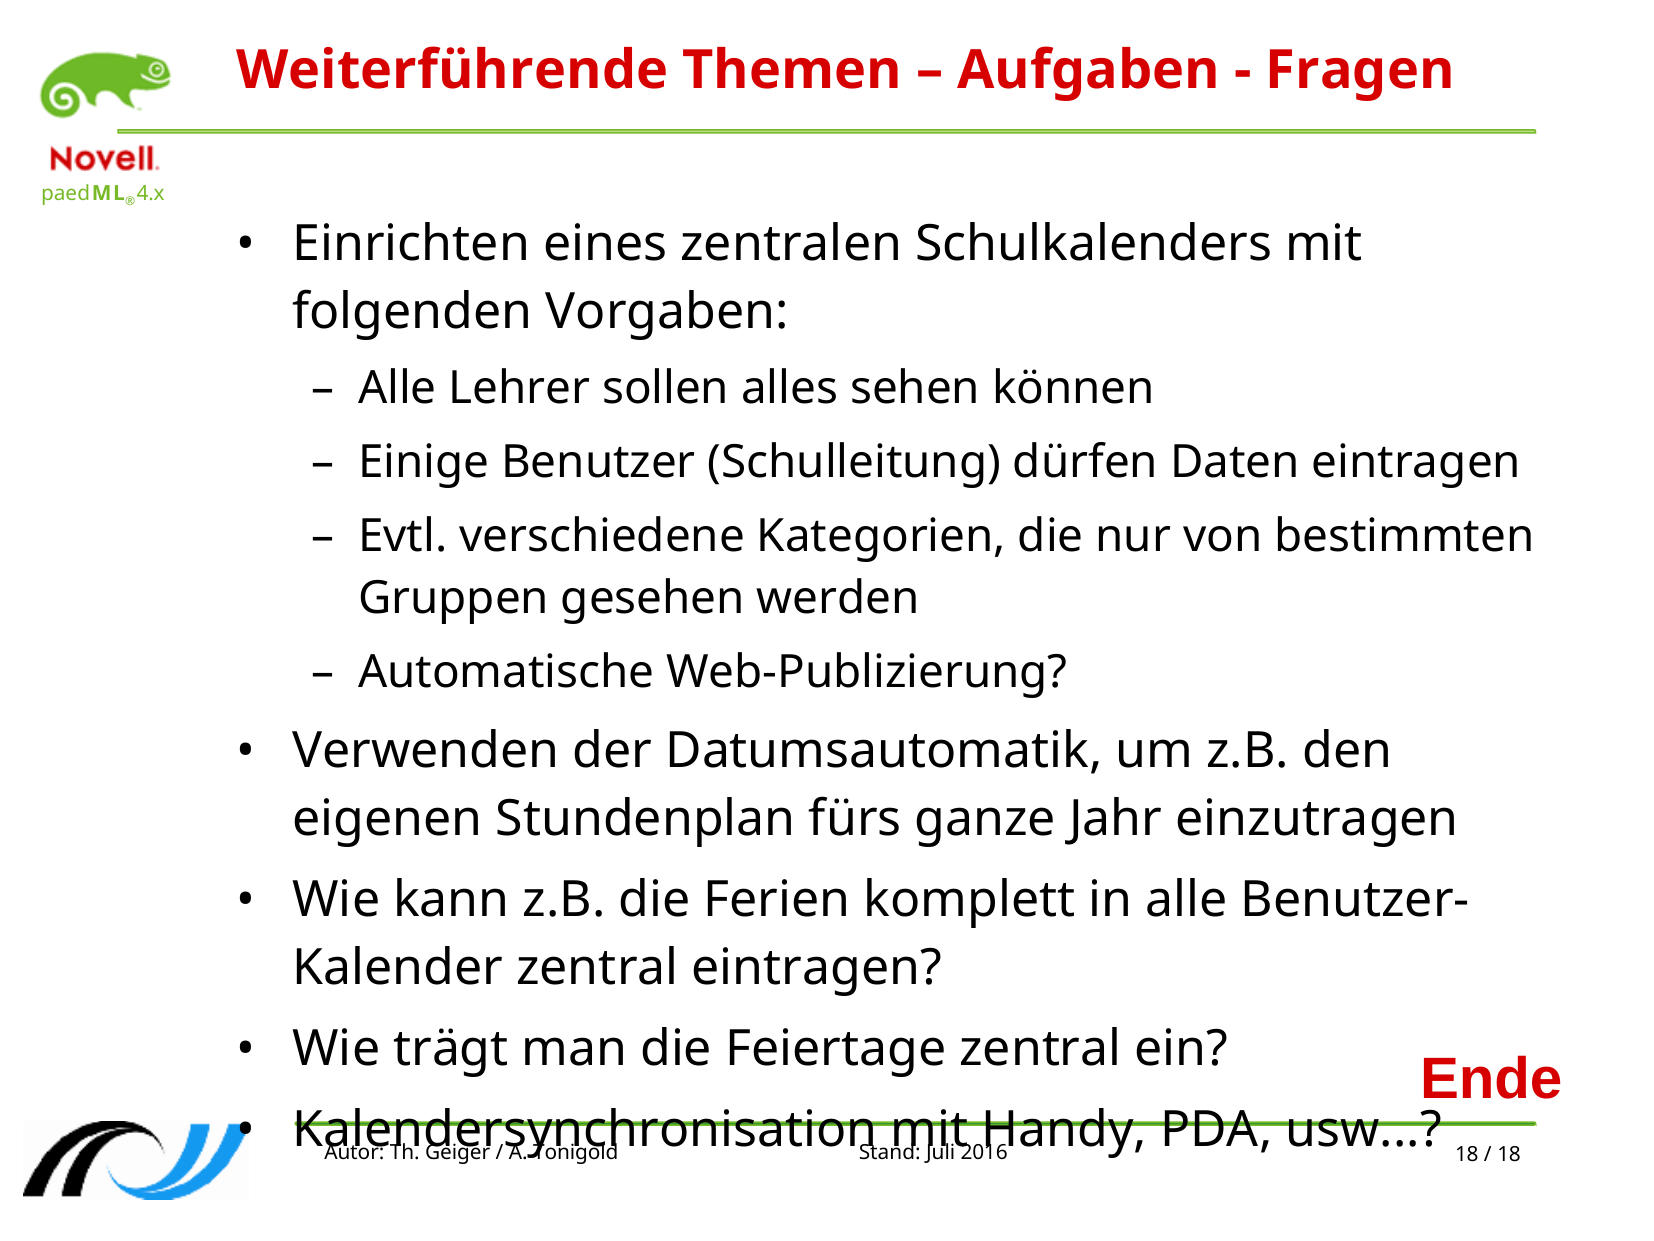

# Weiterführende Themen – Aufgaben - Fragen
Einrichten eines zentralen Schulkalenders mit folgenden Vorgaben:
Alle Lehrer sollen alles sehen können
Einige Benutzer (Schulleitung) dürfen Daten eintragen
Evtl. verschiedene Kategorien, die nur von bestimmten Gruppen gesehen werden
Automatische Web-Publizierung?
Verwenden der Datumsautomatik, um z.B. den eigenen Stundenplan fürs ganze Jahr einzutragen
Wie kann z.B. die Ferien komplett in alle Benutzer-Kalender zentral eintragen?
Wie trägt man die Feiertage zentral ein?
Kalendersynchronisation mit Handy, PDA, usw...?
Ende
Autor: Th. Geiger / A. Tonigold
Juli 2016
18